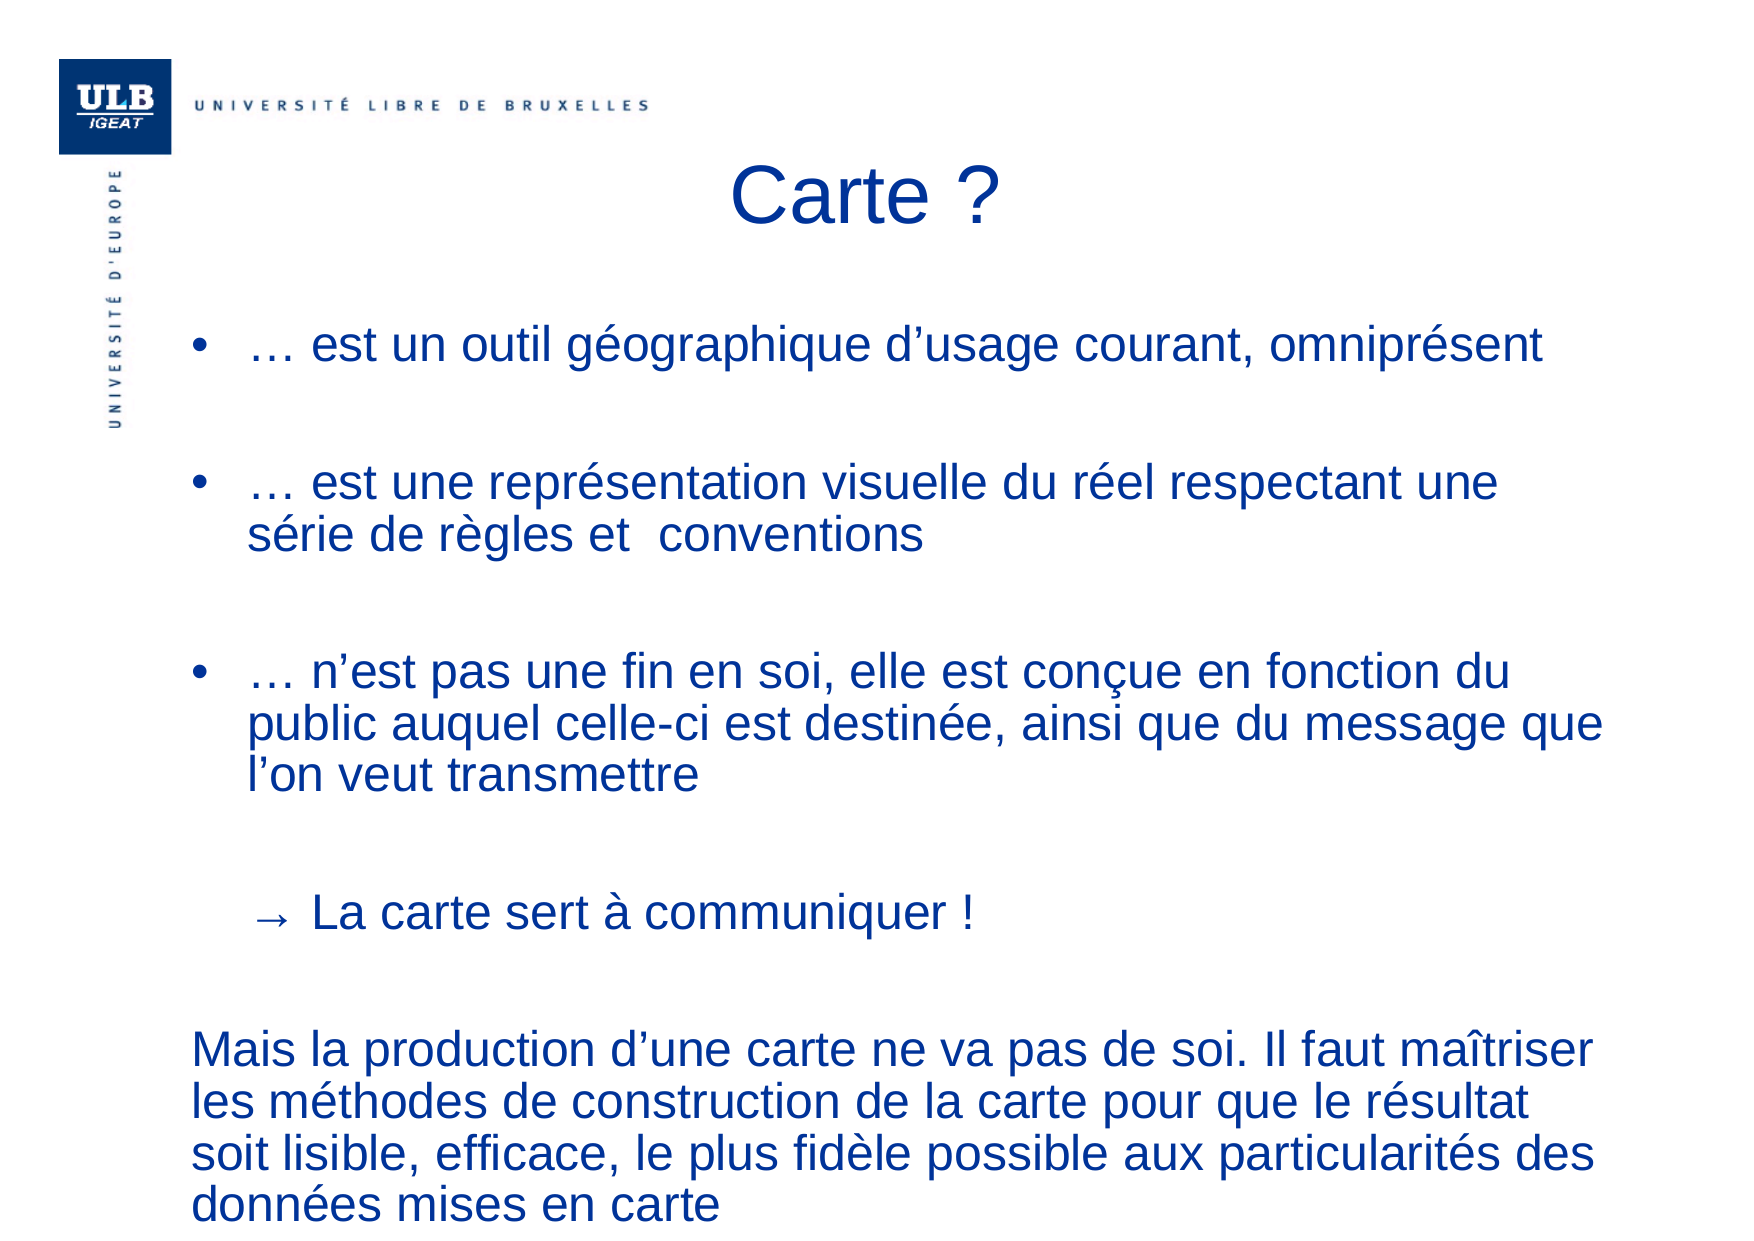

# Carte ?
… est un outil géographique d’usage courant, omniprésent
… est une représentation visuelle du réel respectant une série de règles et conventions
… n’est pas une fin en soi, elle est conçue en fonction du public auquel celle-ci est destinée, ainsi que du message que l’on veut transmettre
→ La carte sert à communiquer !
Mais la production d’une carte ne va pas de soi. Il faut maîtriser les méthodes de construction de la carte pour que le résultat soit lisible, efficace, le plus fidèle possible aux particularités des données mises en carte